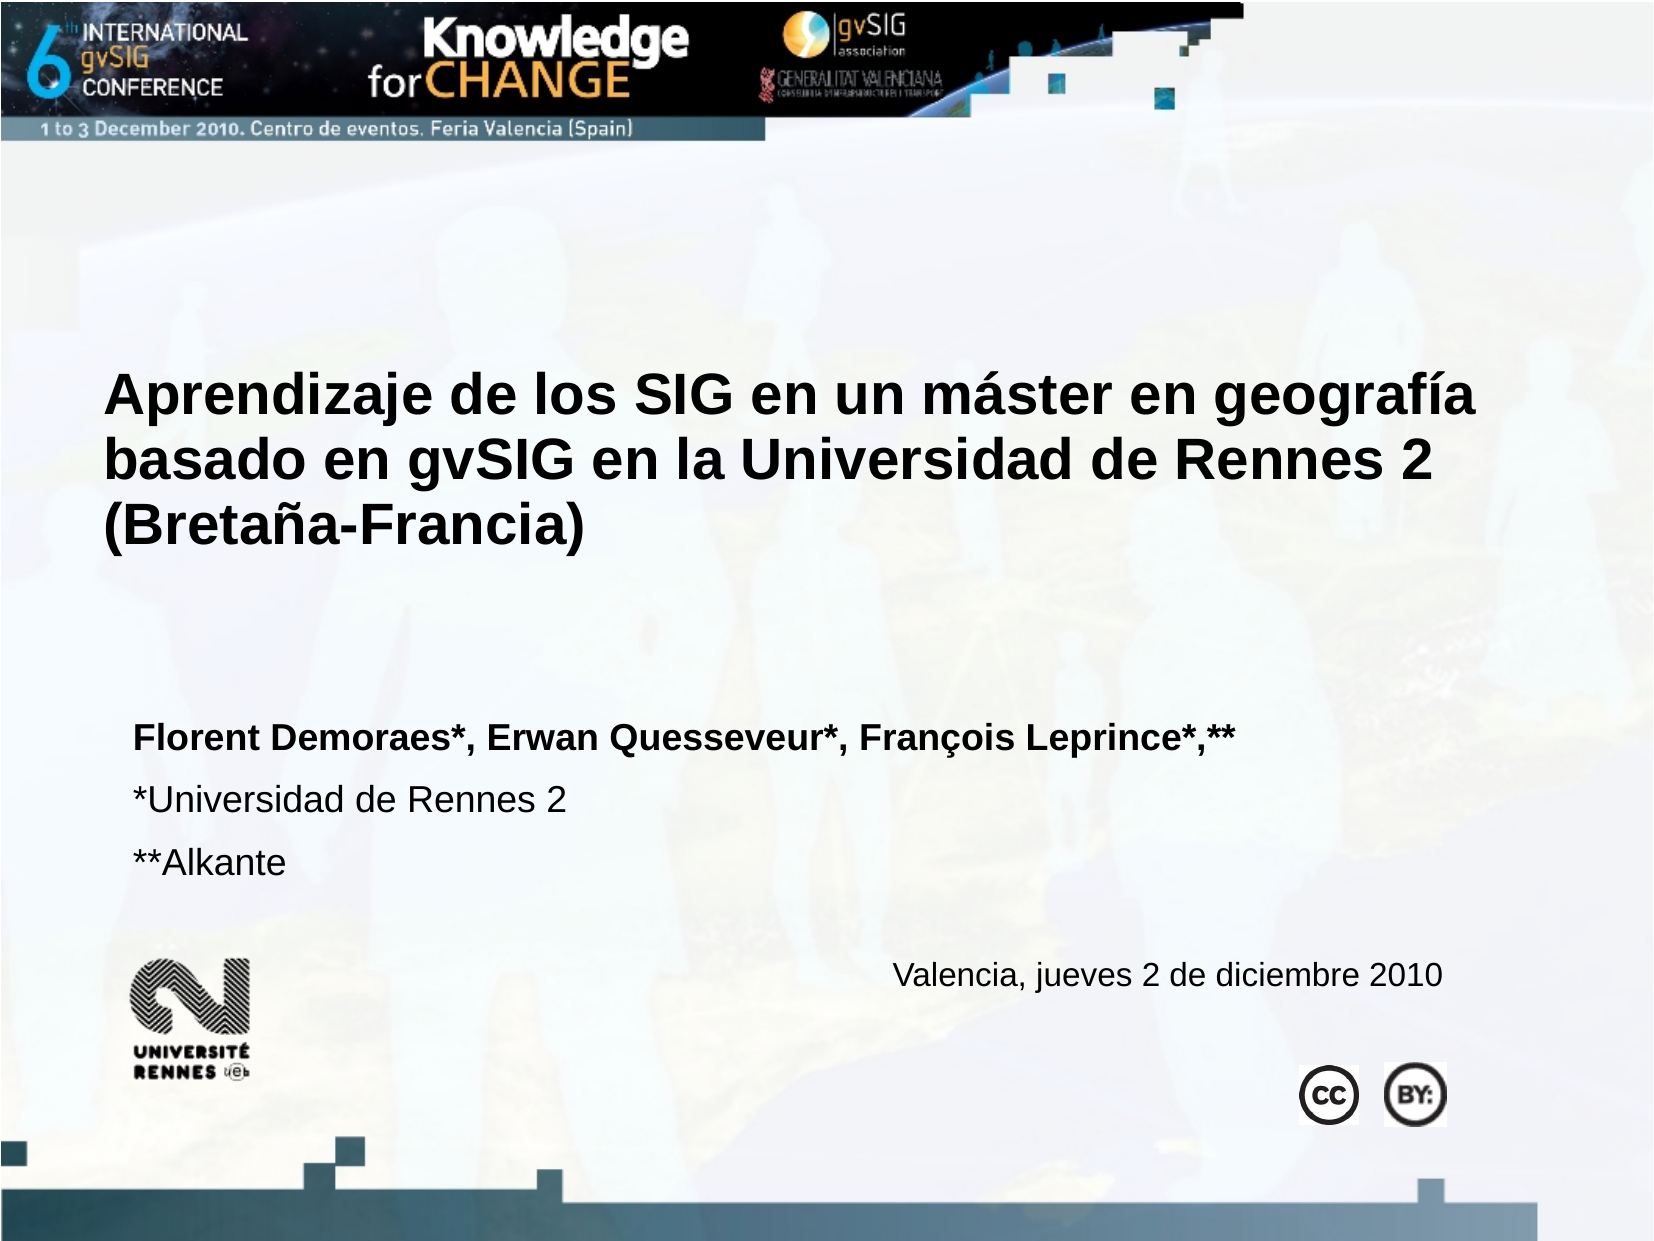

Aprendizaje de los SIG en un máster en geografía basado en gvSIG en la Universidad de Rennes 2 (Bretaña-Francia)
Florent Demoraes*, Erwan Quesseveur*, François Leprince*,**
*Universidad de Rennes 2
**Alkante
Valencia, jueves 2 de diciembre 2010